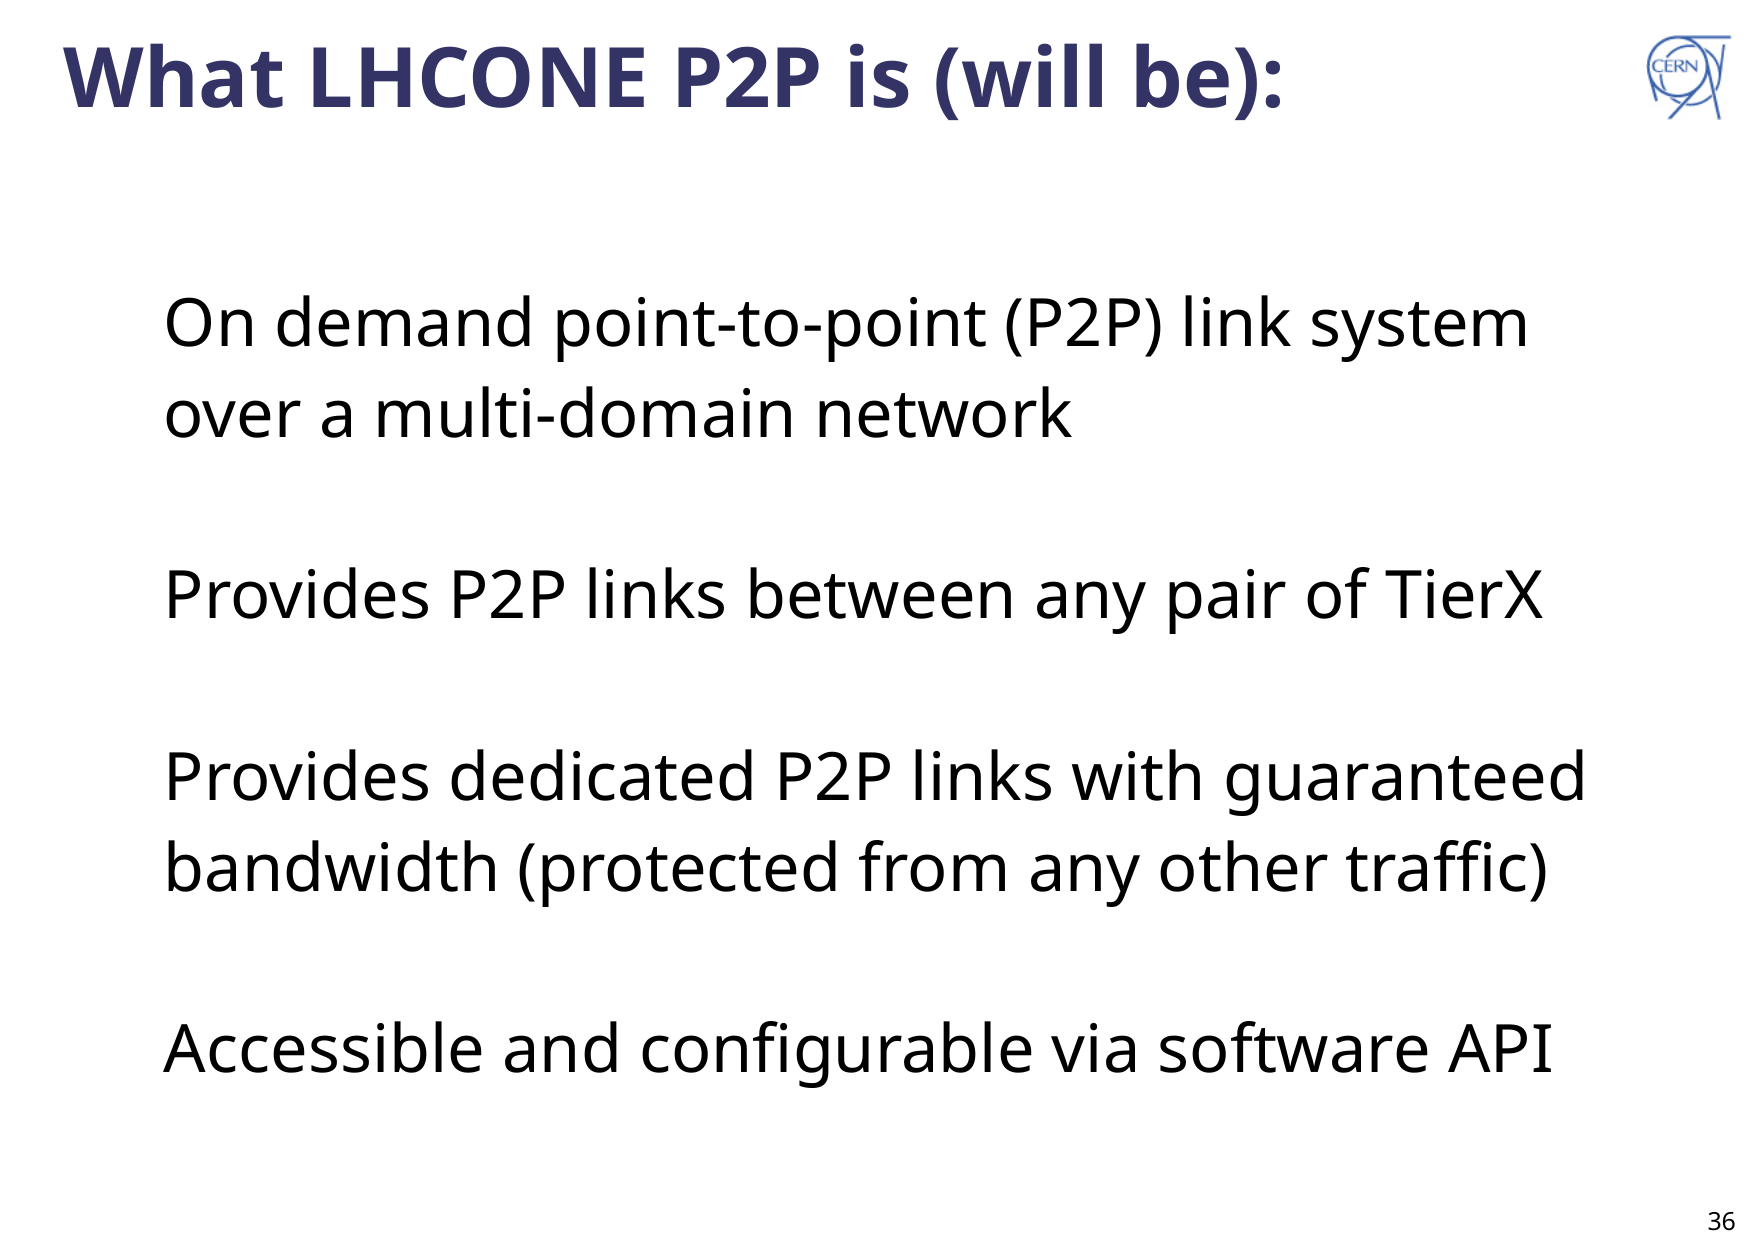

# What LHCONE P2P is (will be):
On demand point-to-point (P2P) link system over a multi-domain network
Provides P2P links between any pair of TierX
Provides dedicated P2P links with guaranteed bandwidth (protected from any other traffic)
Accessible and configurable via software API
36